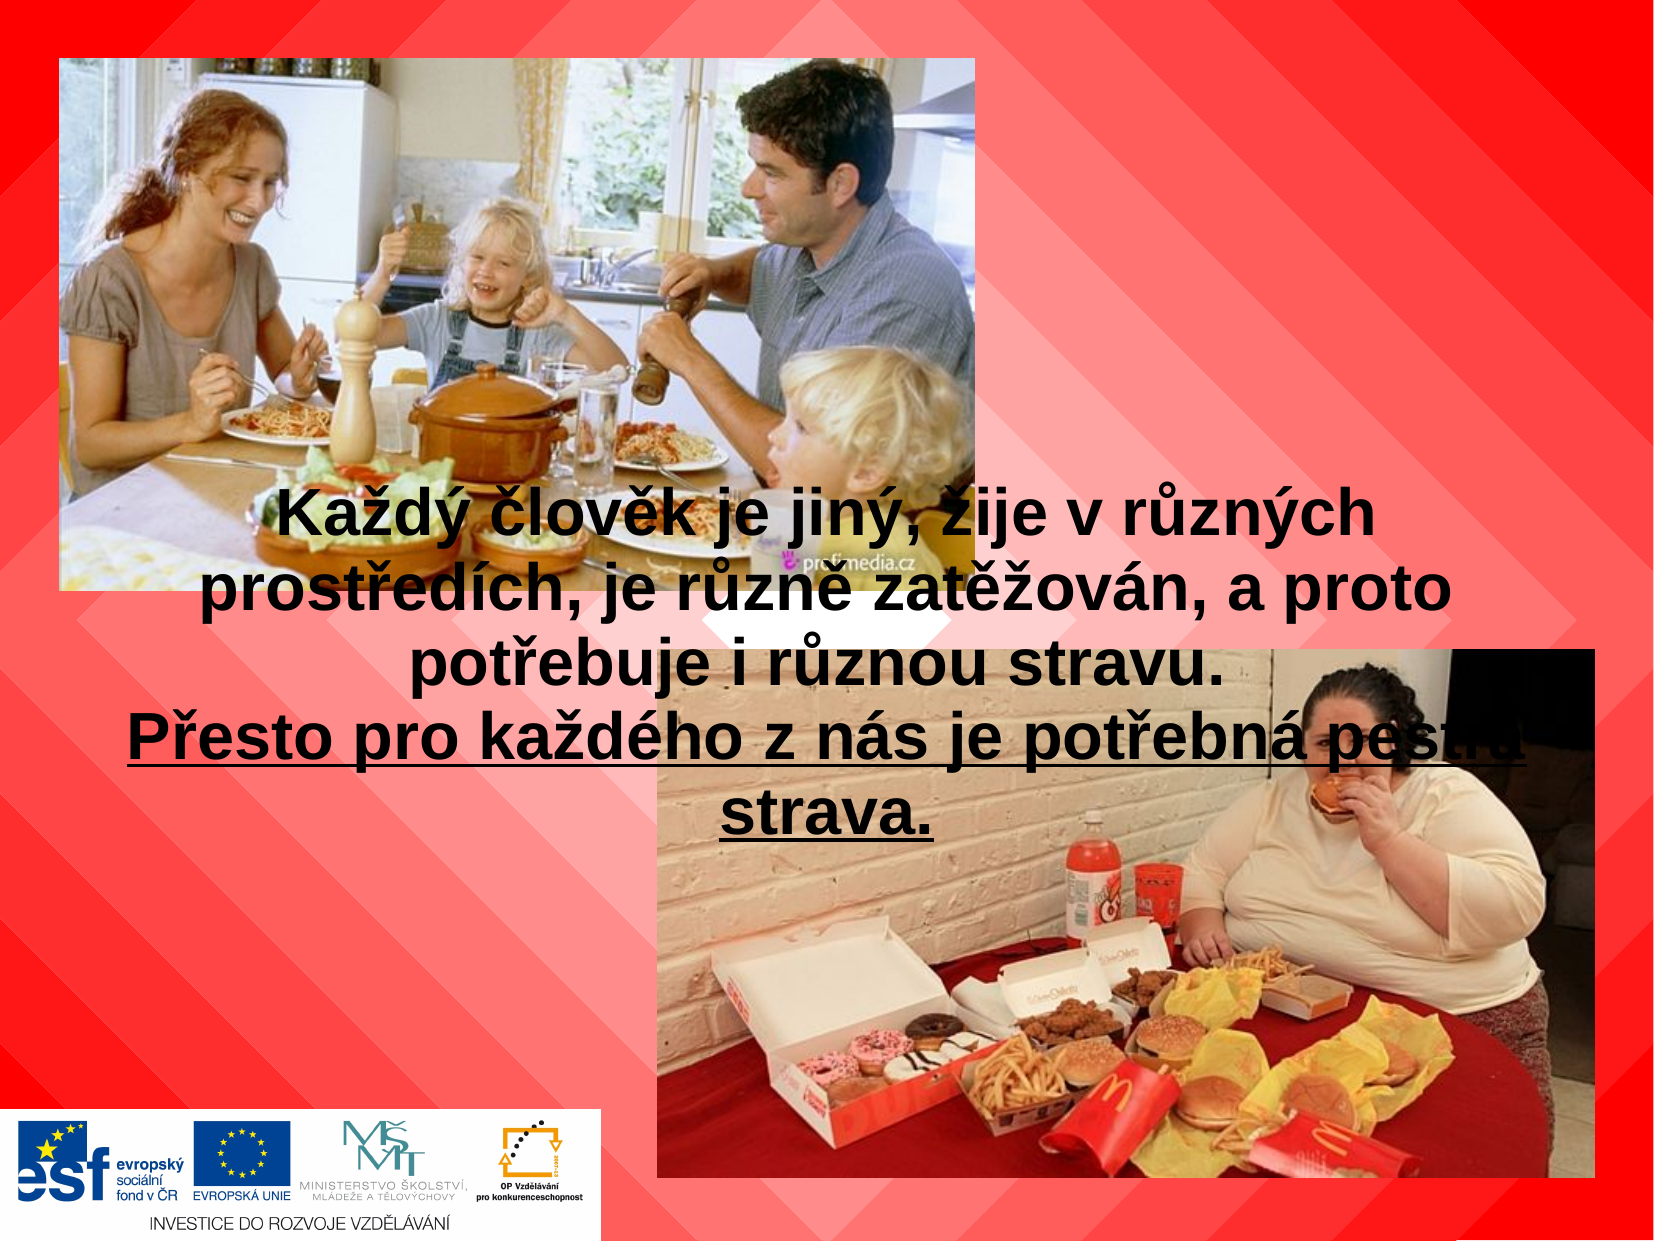

# Každý člověk je jiný, žije v různých prostředích, je různě zatěžován, a proto potřebuje i různou stravu.
Přesto pro každého z nás je potřebná pestrá strava.